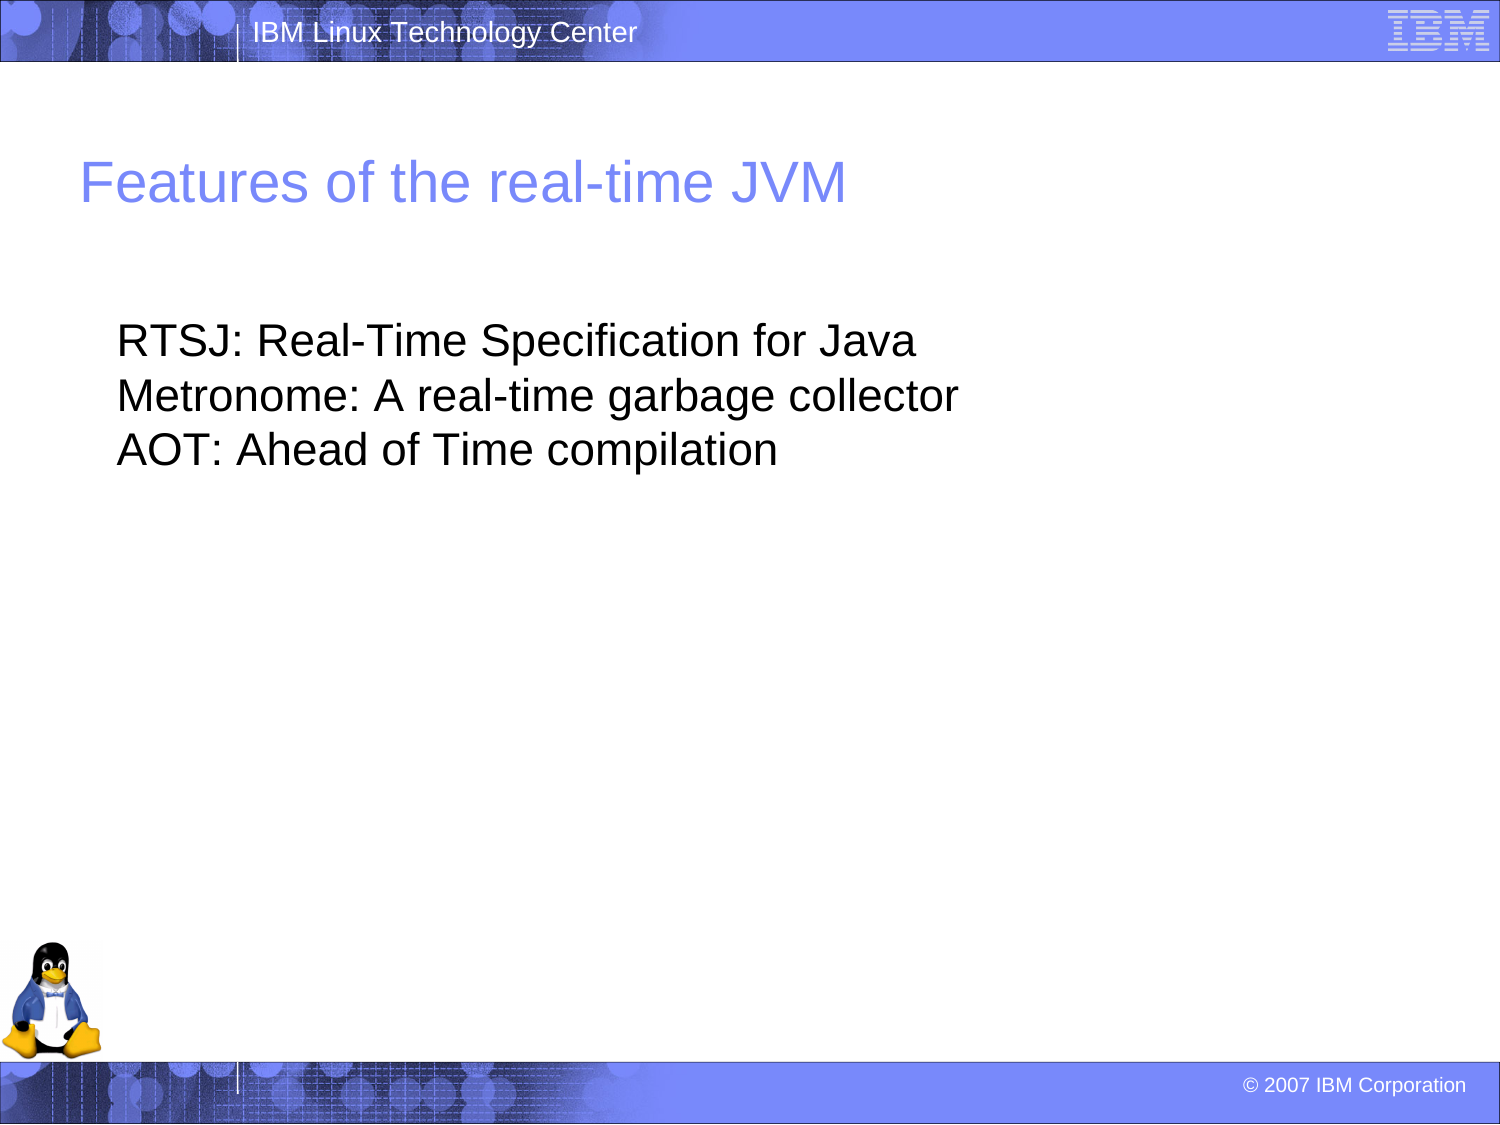

# Features of the real-time JVM
RTSJ: Real-Time Specification for Java
Metronome: A real-time garbage collector
AOT: Ahead of Time compilation